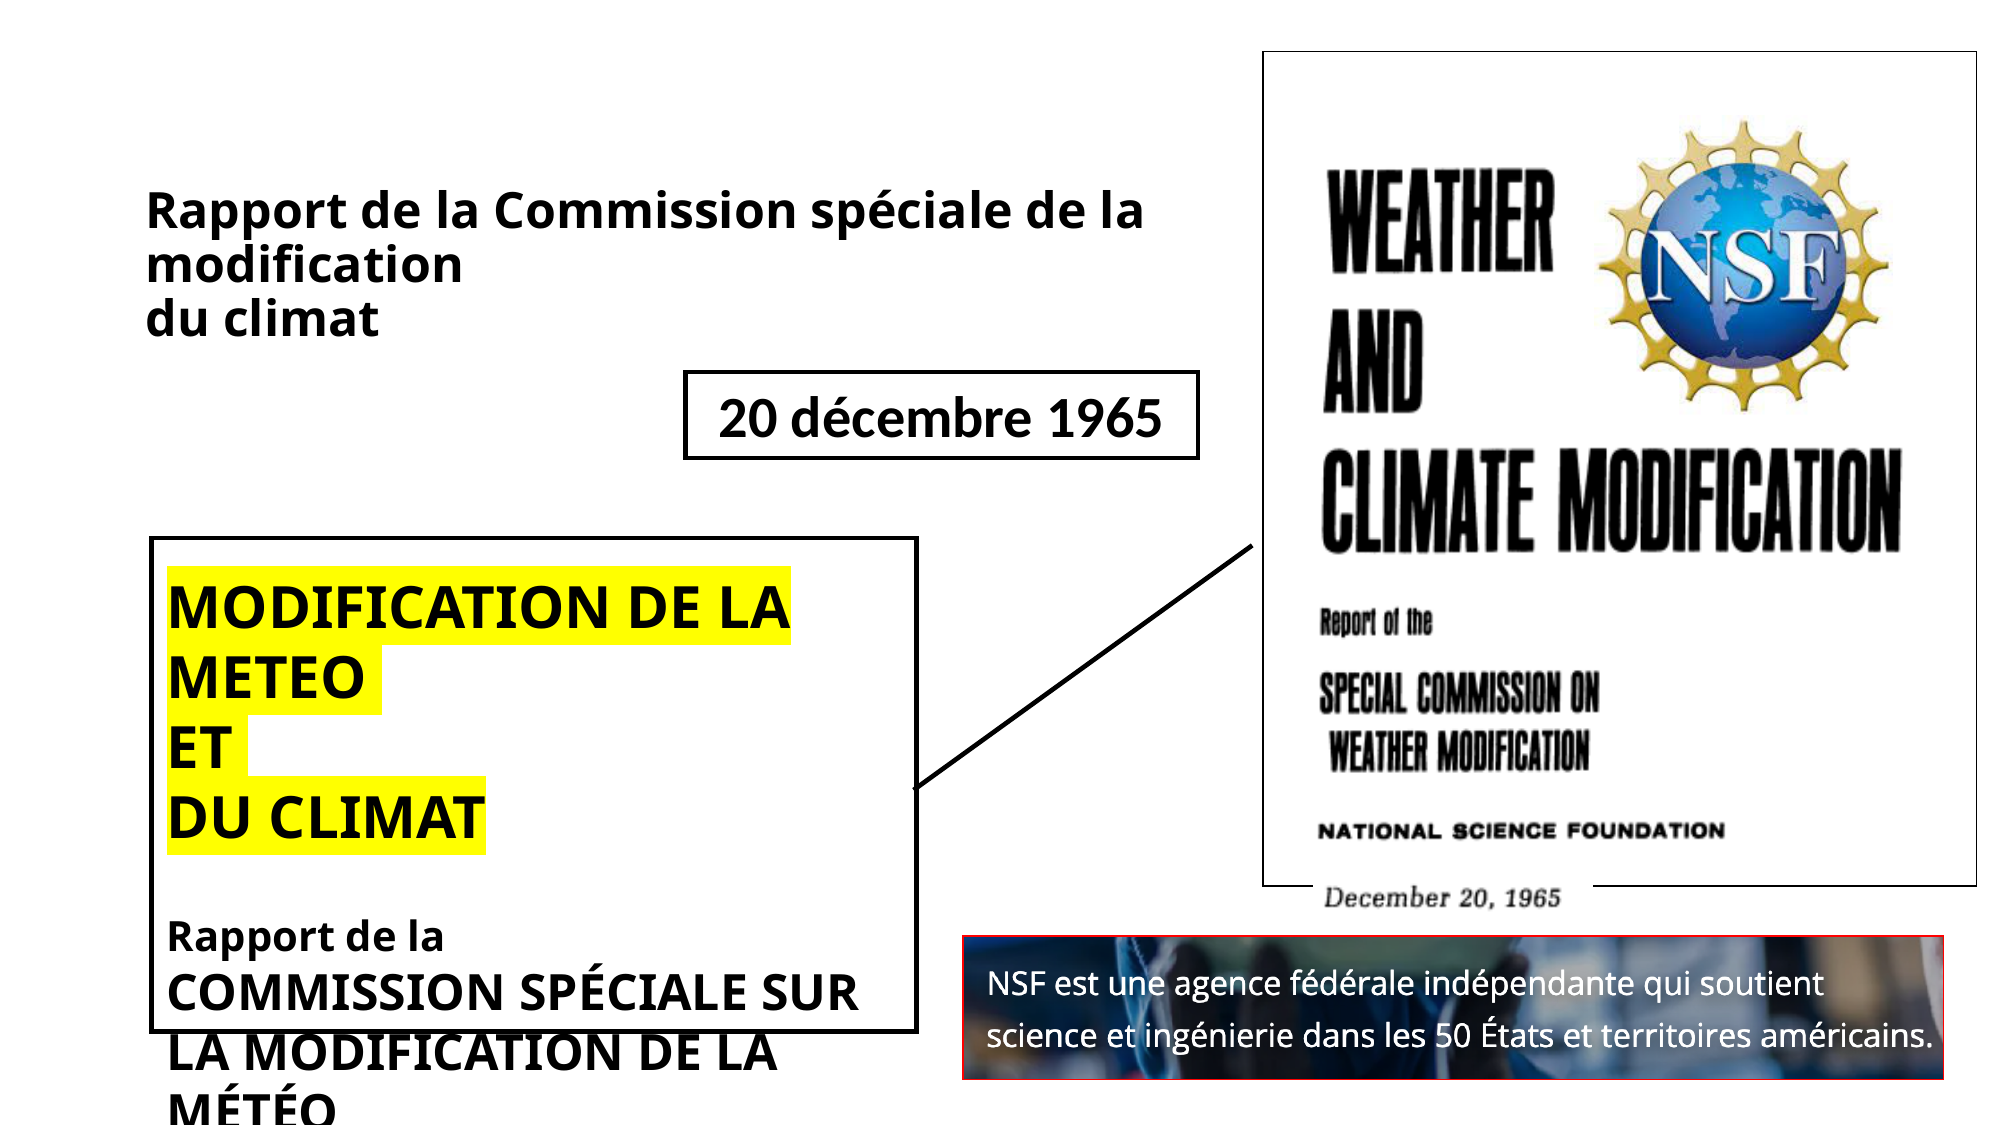

# Rapport de la Commission spéciale de la modification du climat
20 décembre 1965
MODIFICATION DE LA METEO
ET
DU CLIMAT
Rapport de la
COMMISSION SPÉCIALE SUR
LA MODIFICATION DE LA MÉTÉO